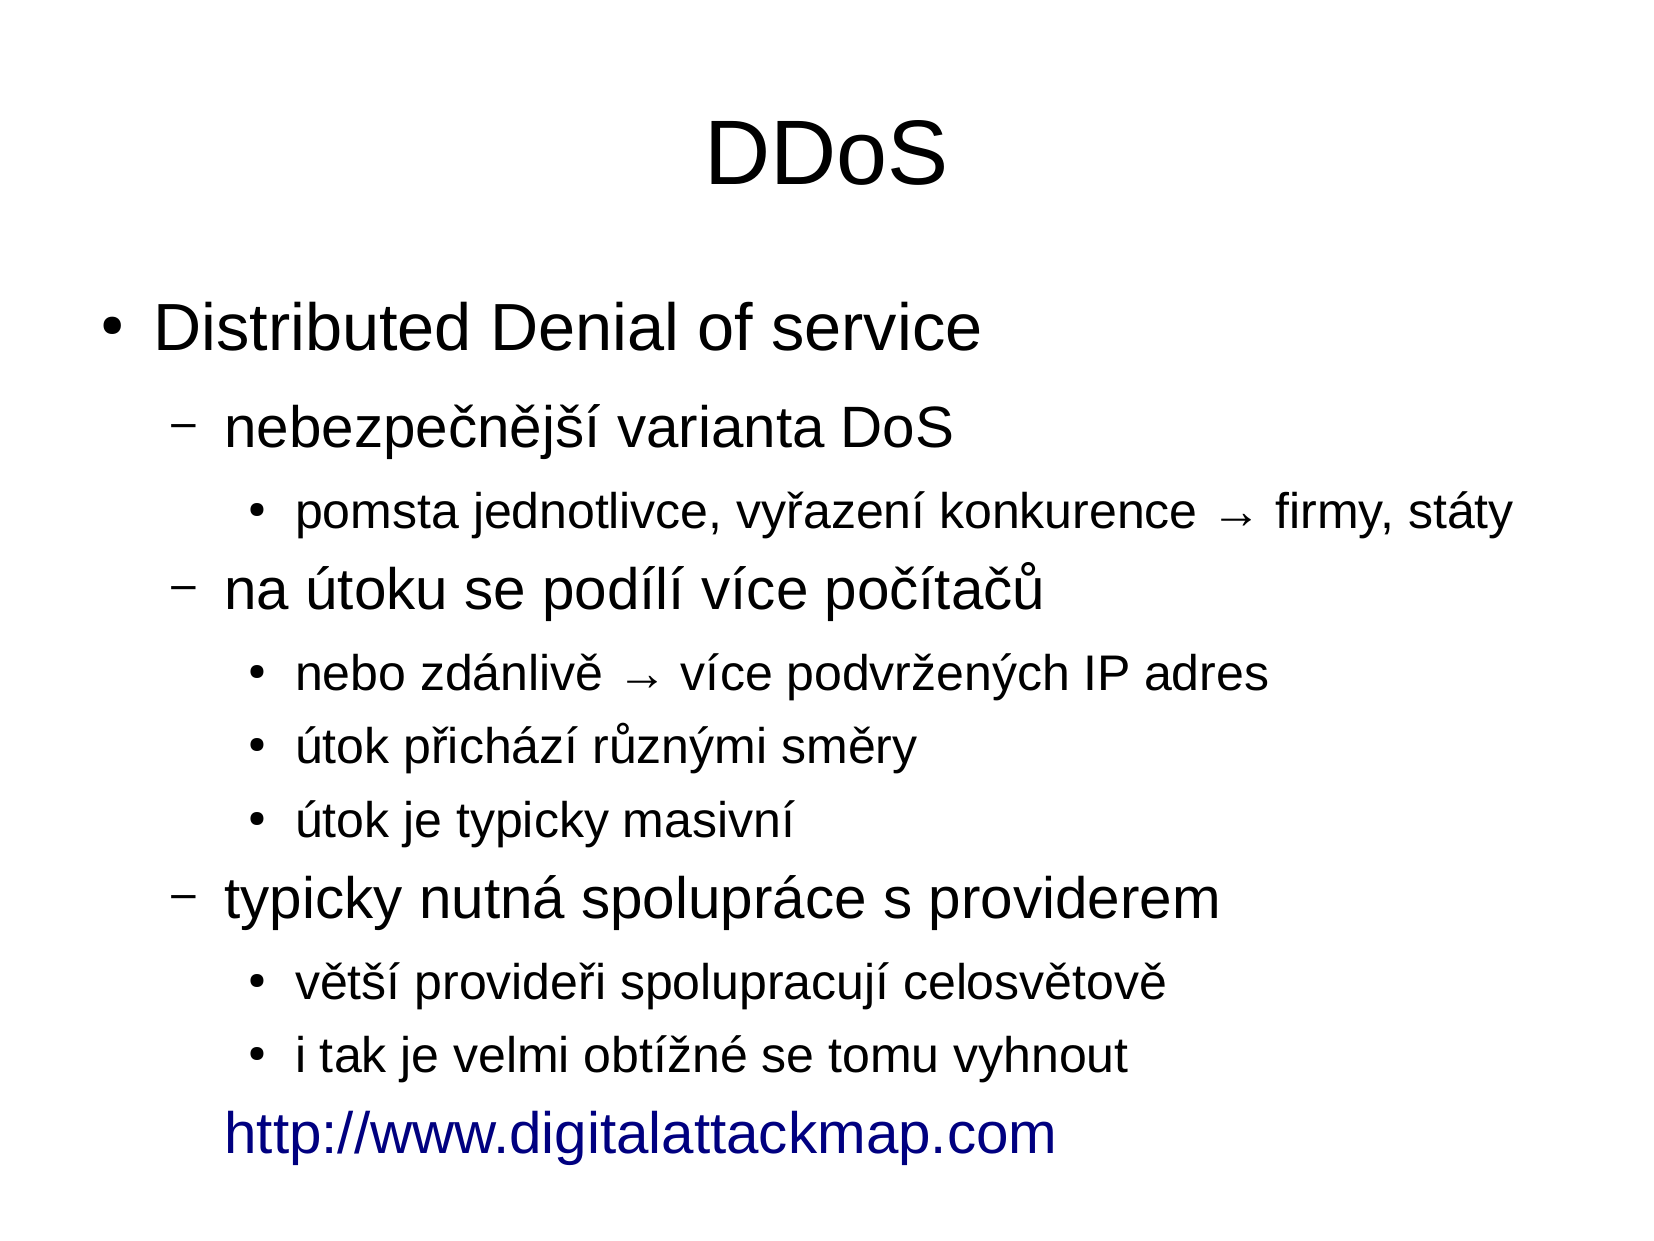

# DDoS
Distributed Denial of service
nebezpečnější varianta DoS
pomsta jednotlivce, vyřazení konkurence → firmy, státy
na útoku se podílí více počítačů
nebo zdánlivě → více podvržených IP adres
útok přichází různými směry
útok je typicky masivní
typicky nutná spolupráce s providerem
větší provideři spolupracují celosvětově
i tak je velmi obtížné se tomu vyhnout
http://www.digitalattackmap.com